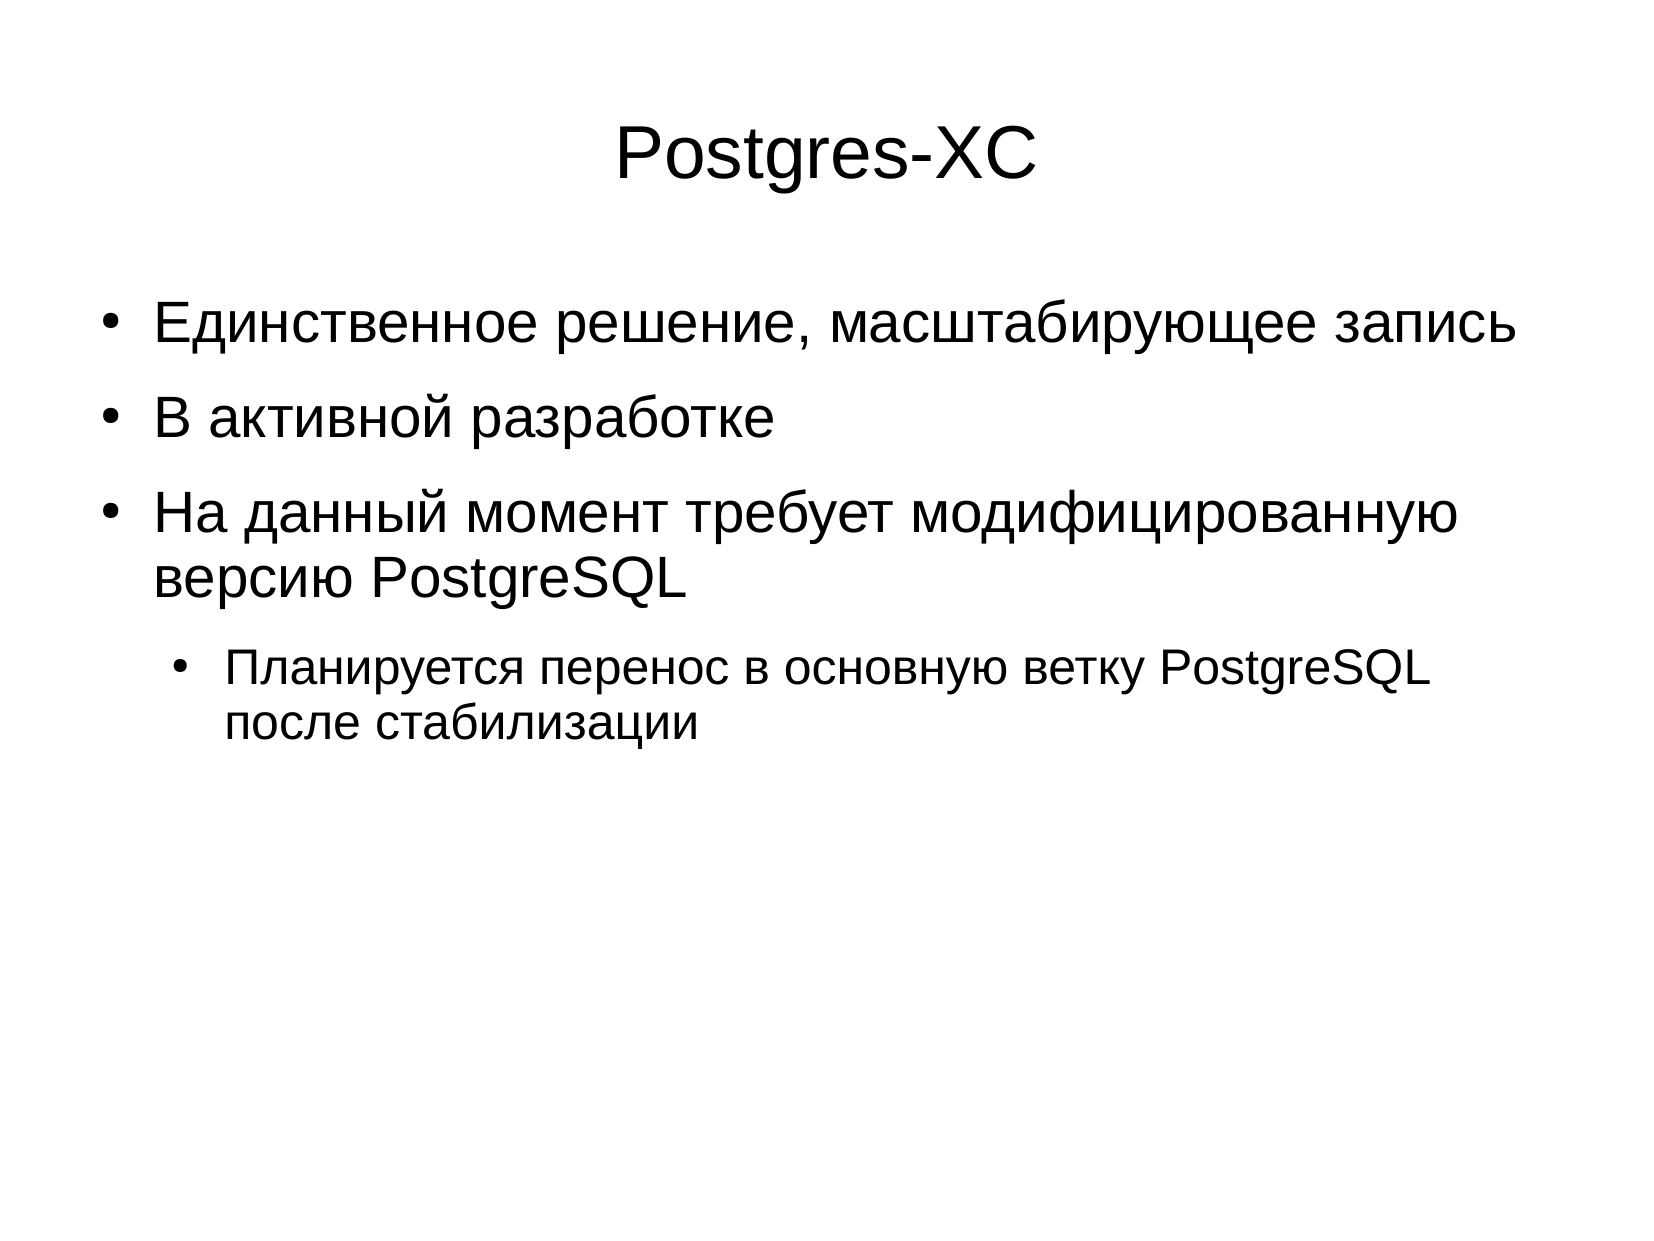

# Postgres-XC
Единственное решение, масштабирующее запись
В активной разработке
На данный момент требует модифицированную версию PostgreSQL
Планируется перенос в основную ветку PostgreSQL после стабилизации